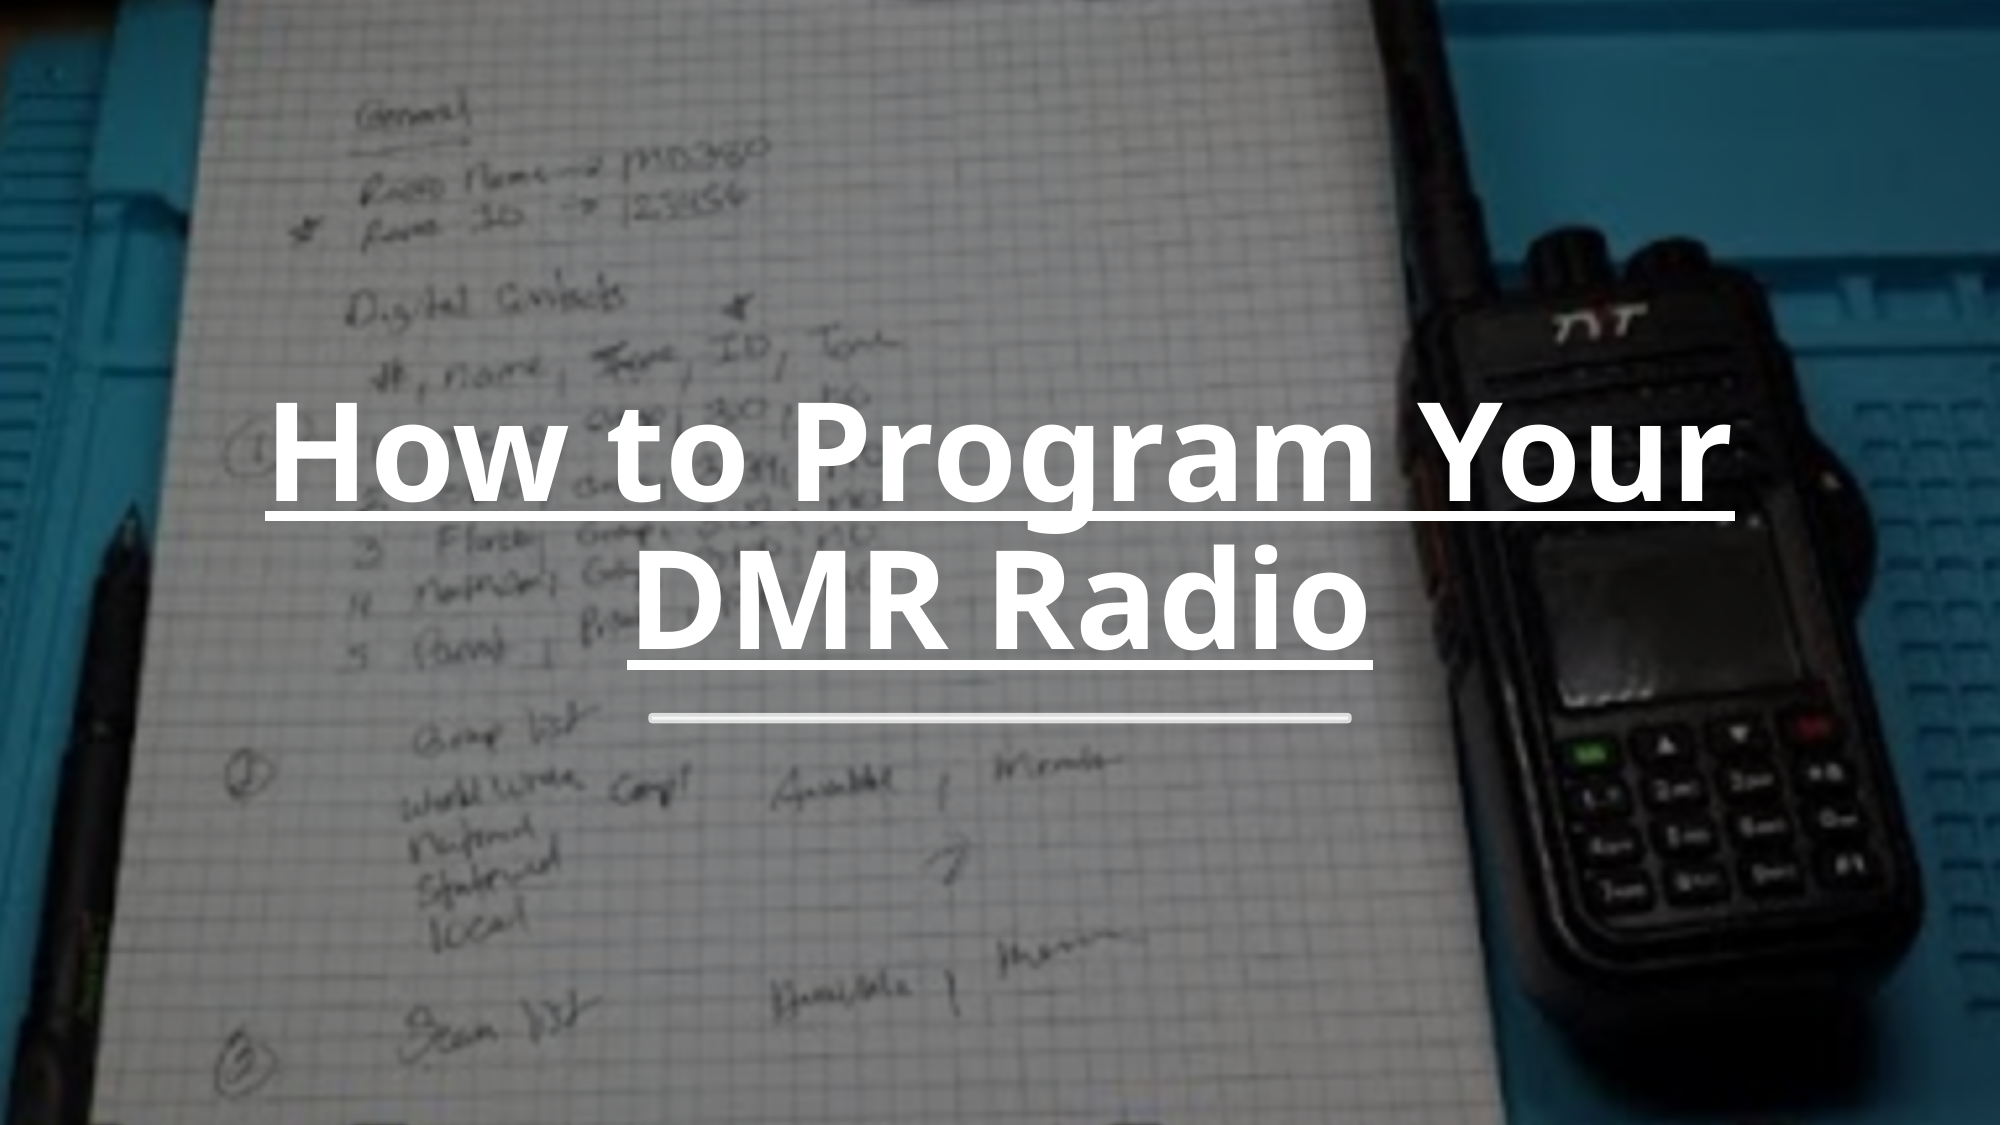

# How to Program Your DMR Radio